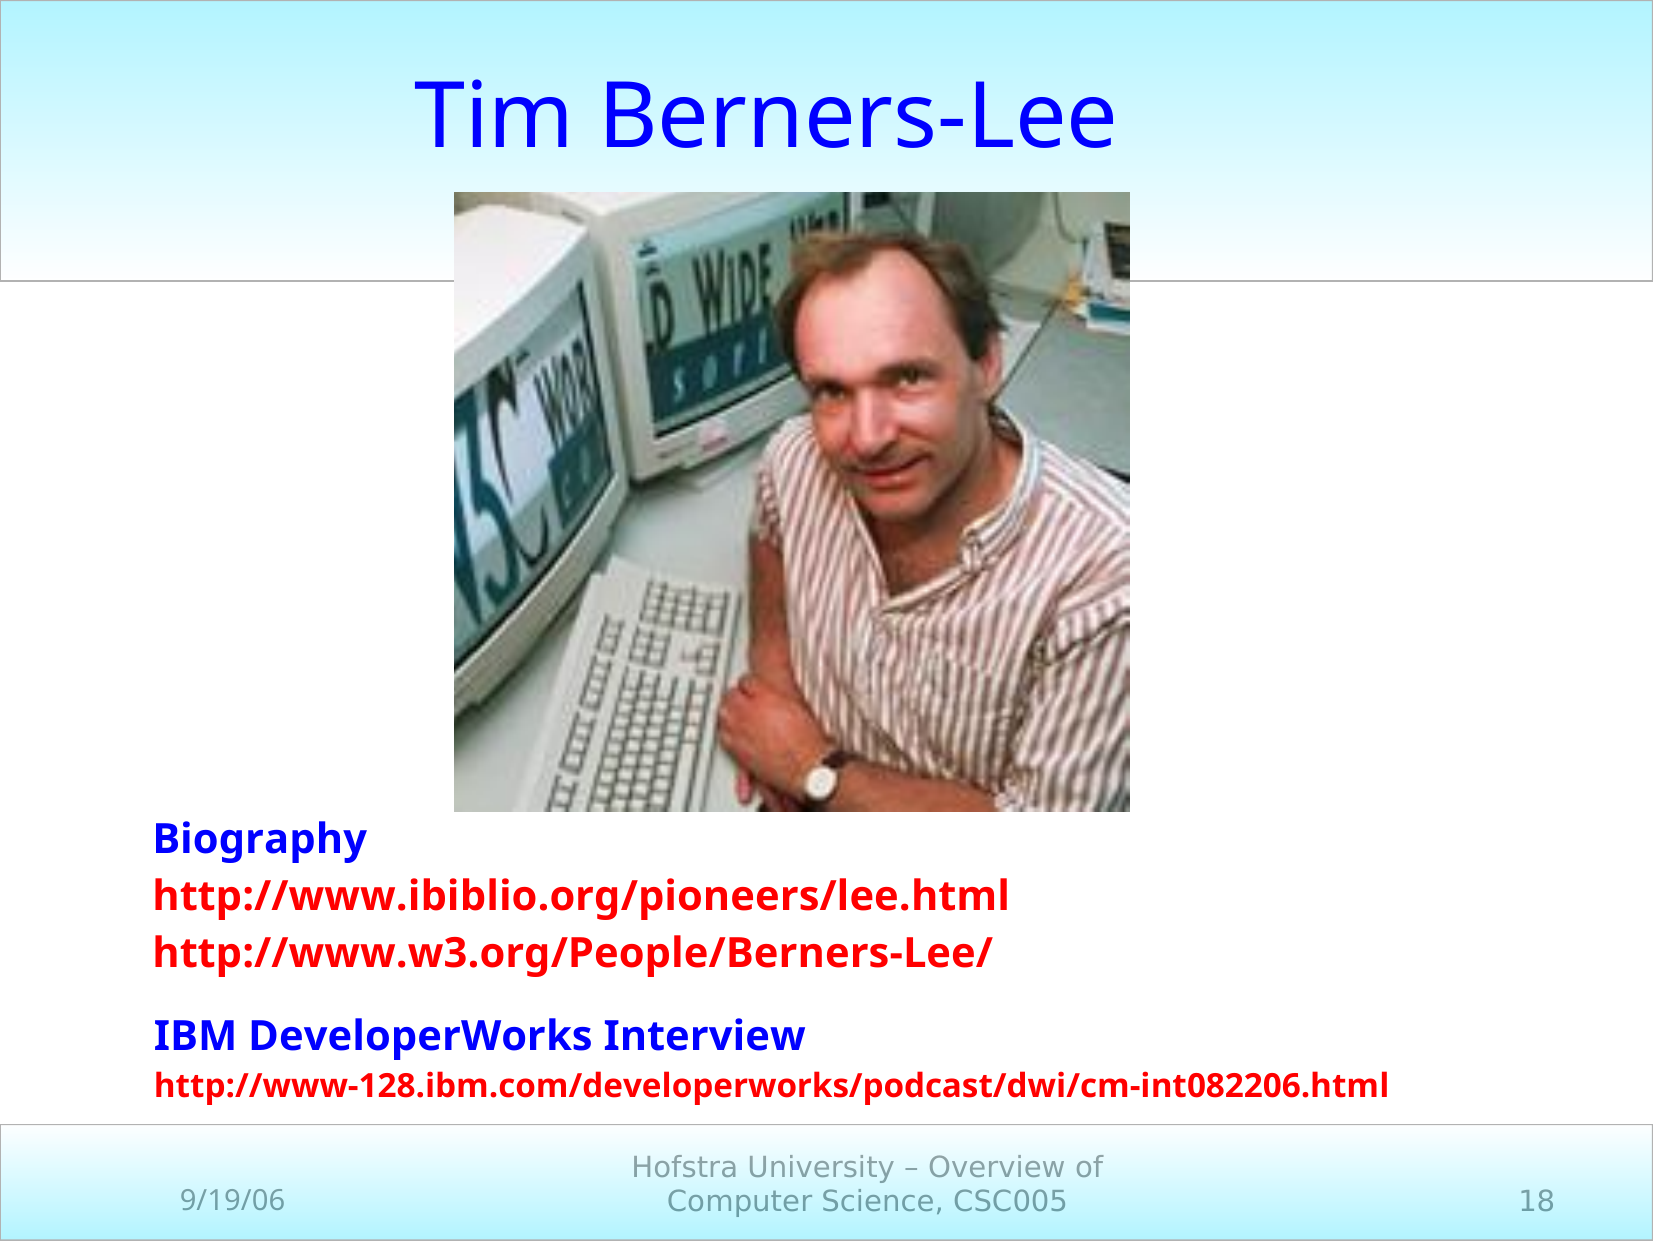

Tim Berners-Lee
Biography
http://www.ibiblio.org/pioneers/lee.html
http://www.w3.org/People/Berners-Lee/
IBM DeveloperWorks Interview
http://www-128.ibm.com/developerworks/podcast/dwi/cm-int082206.html
18